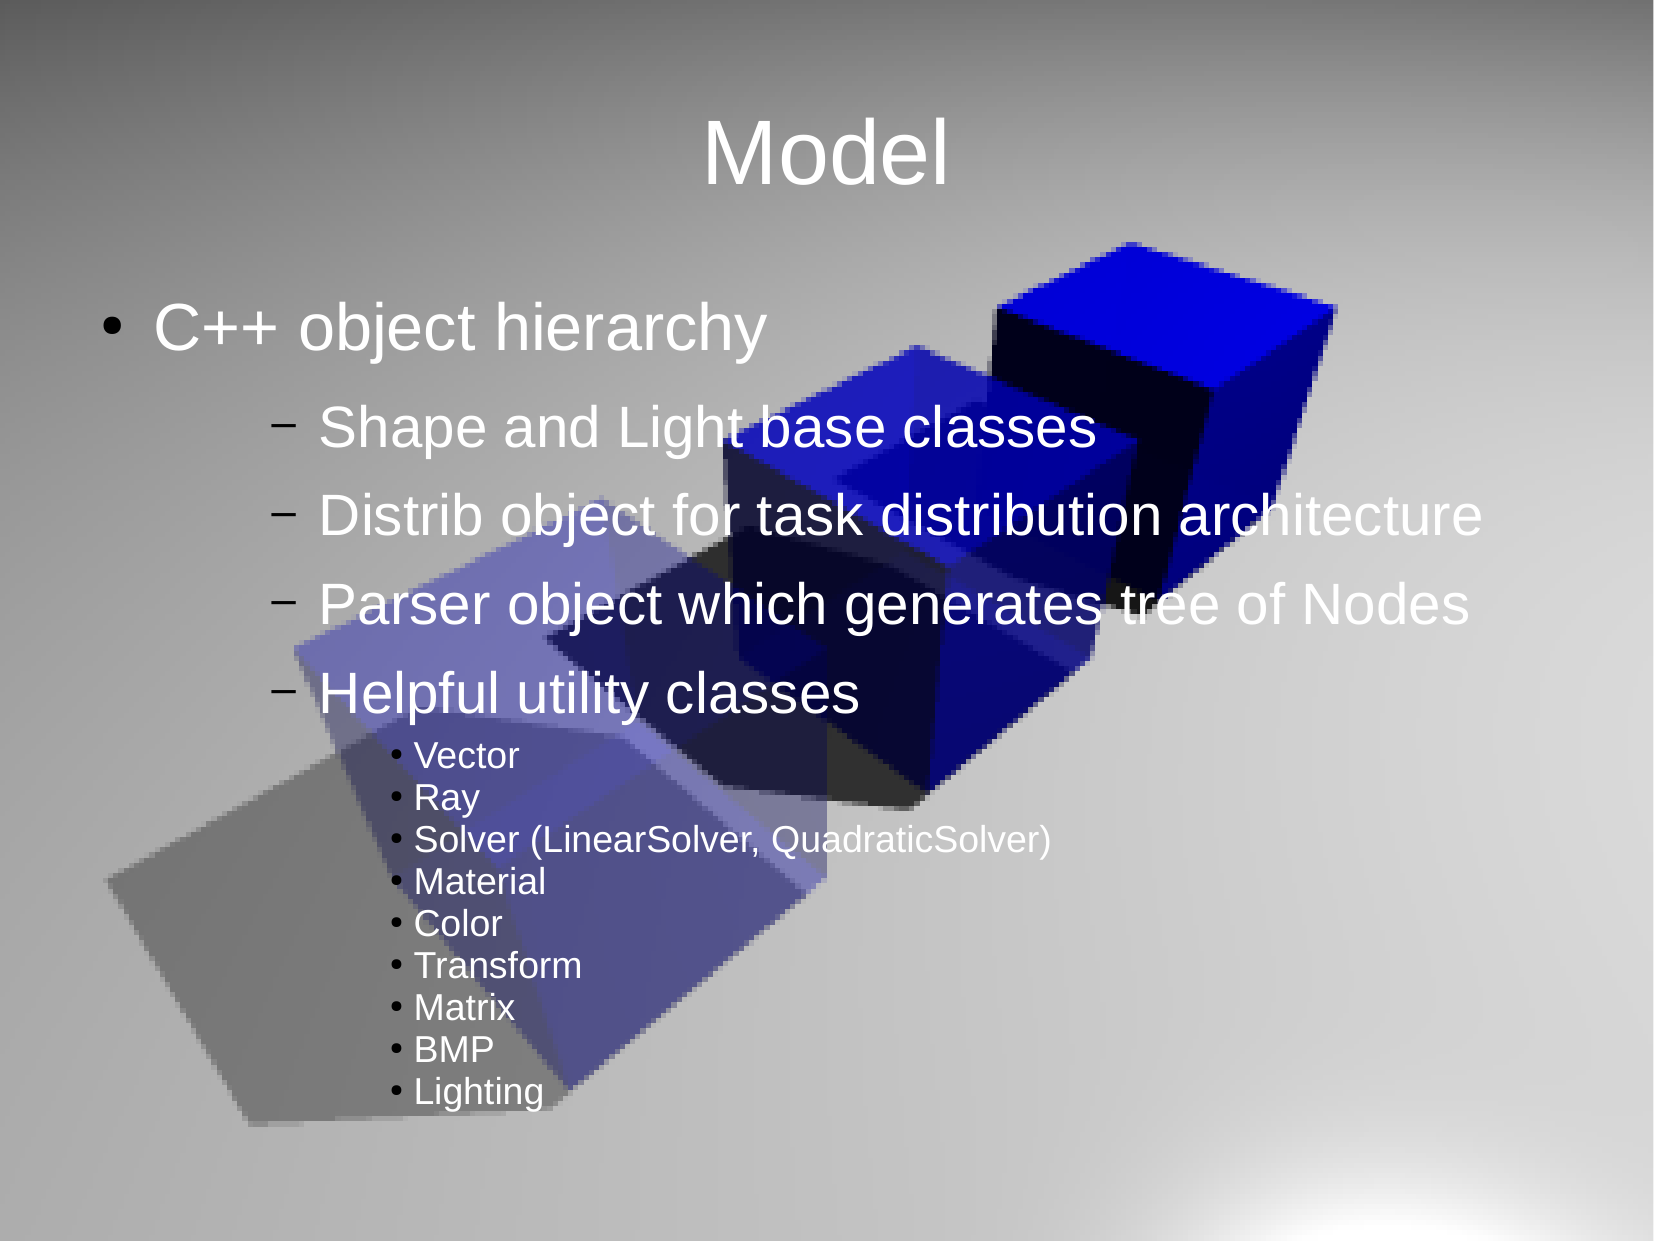

# Model
C++ object hierarchy
Shape and Light base classes
Distrib object for task distribution architecture
Parser object which generates tree of Nodes
Helpful utility classes
 Vector
 Ray
 Solver (LinearSolver, QuadraticSolver)
 Material
 Color
 Transform
 Matrix
 BMP
 Lighting